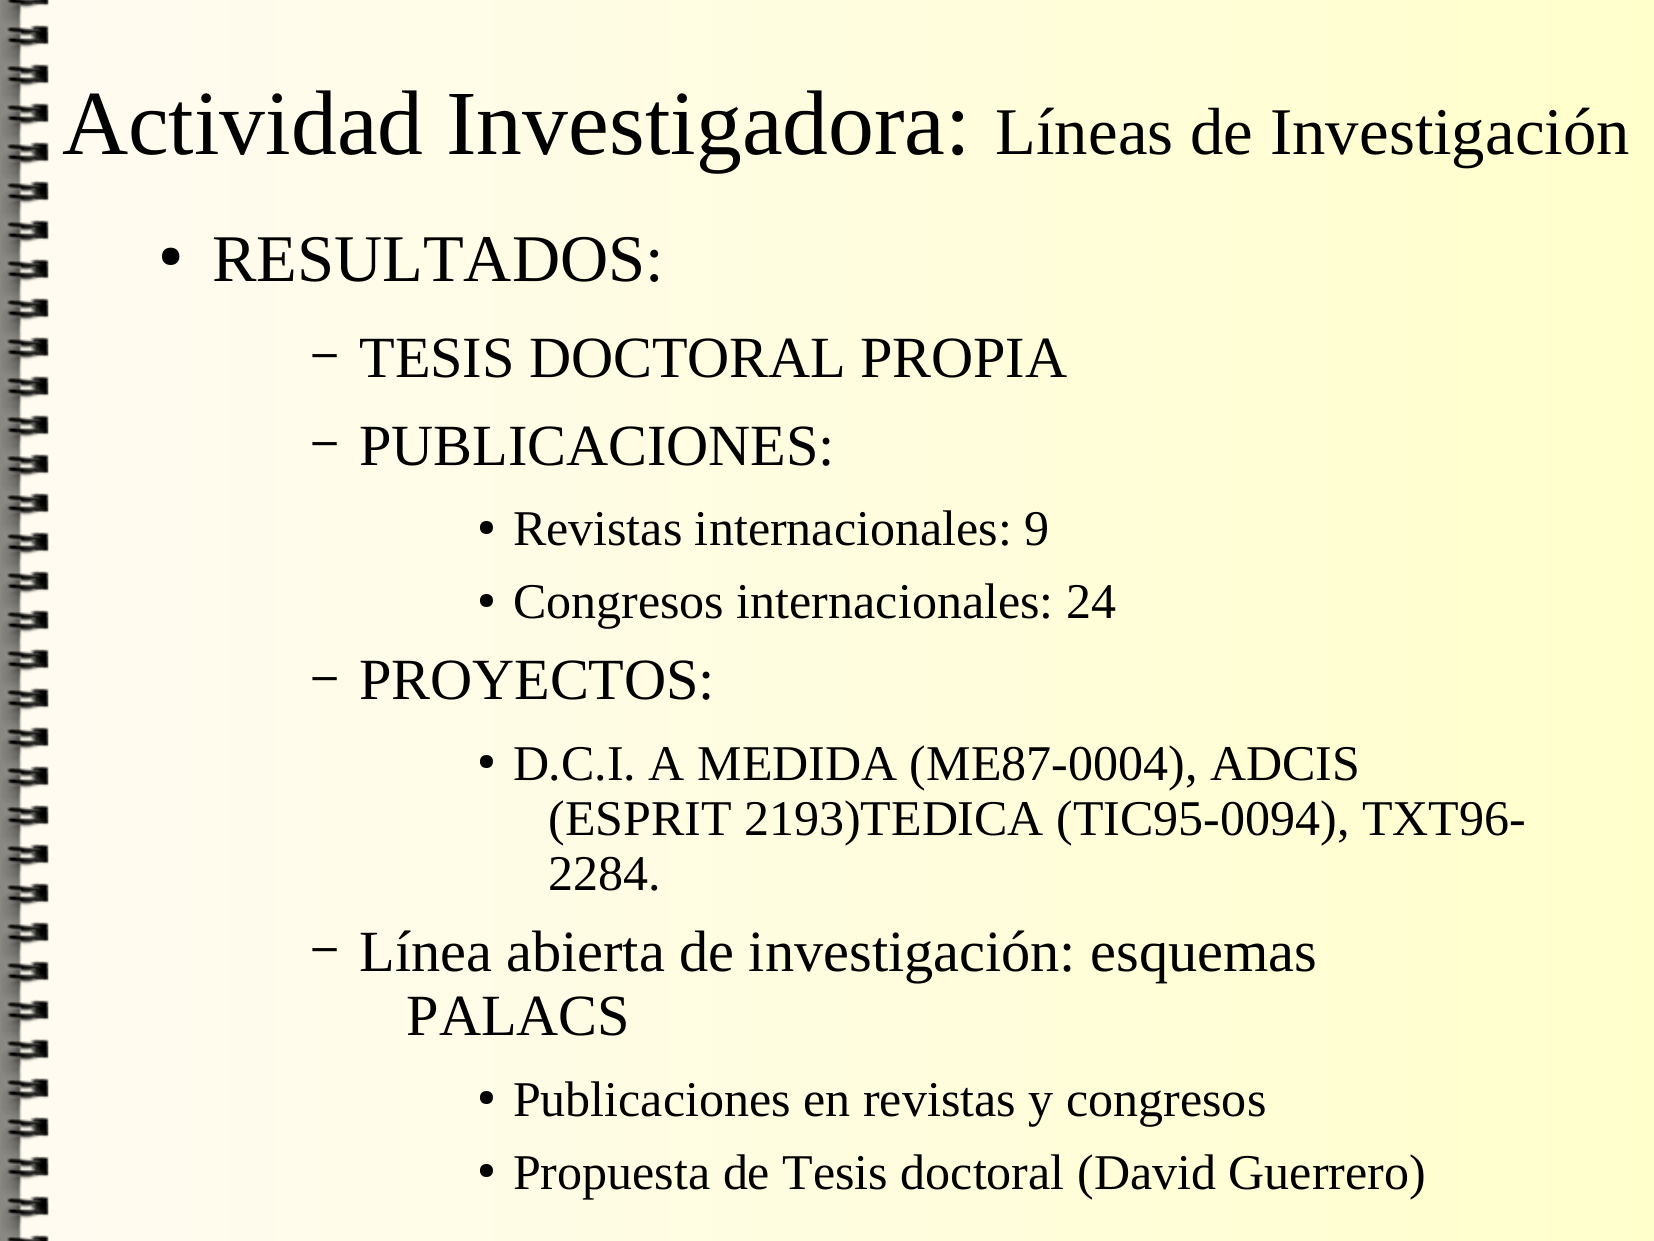

# Actividad Investigadora: Líneas de Investigación
RESULTADOS:
TESIS DOCTORAL PROPIA
PUBLICACIONES:
Revistas internacionales: 9
Congresos internacionales: 24
PROYECTOS:
D.C.I. A MEDIDA (ME87-0004), ADCIS (ESPRIT 2193)TEDICA (TIC95-0094), TXT96-2284.
Línea abierta de investigación: esquemas PALACS
Publicaciones en revistas y congresos
Propuesta de Tesis doctoral (David Guerrero)